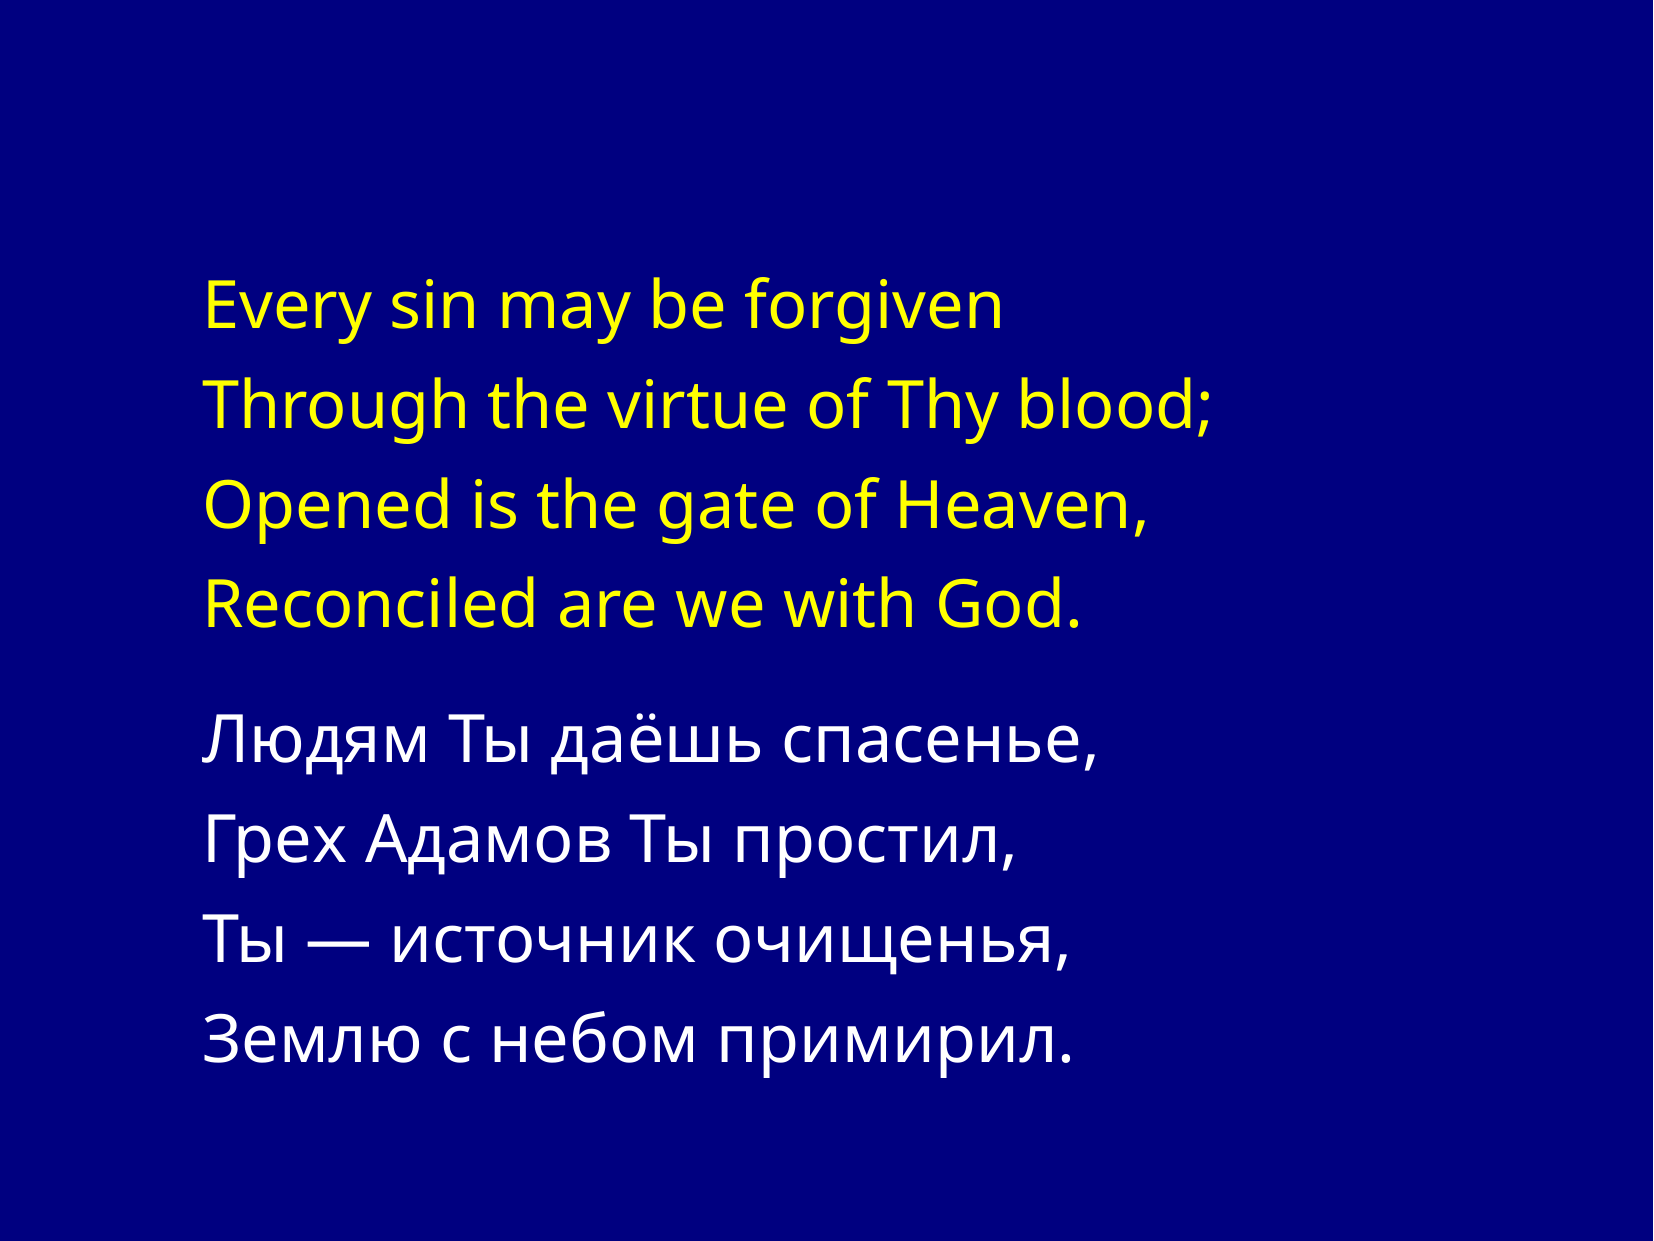

Every sin may be forgiven
	Through the virtue of Thy blood;
	Opened is the gate of Heaven,
	Reconciled are we with God.
	Людям Ты даёшь спасенье,
	Грех Адамов Ты простил,
	Ты — источник очищенья,
	Землю с небом примирил.